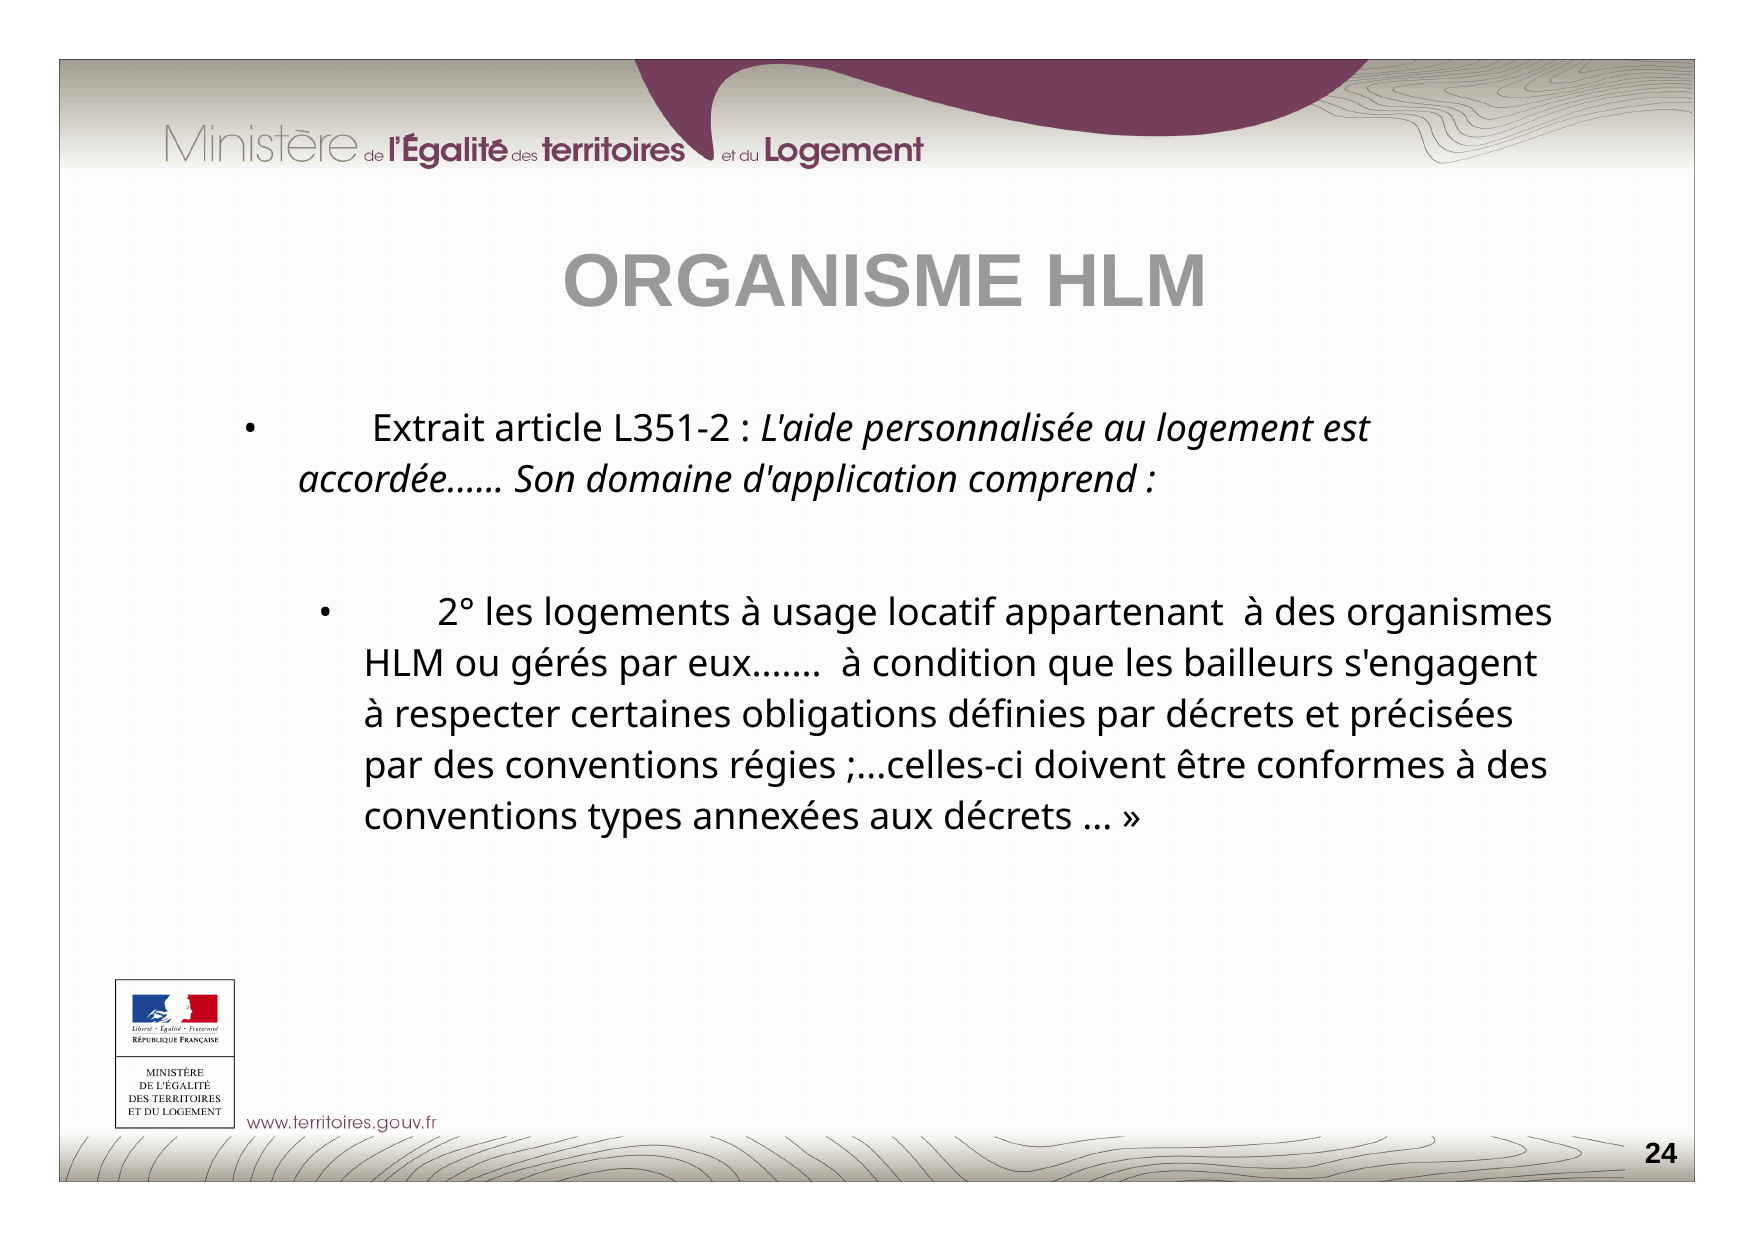

# ORGANISME HLM
•	Extrait article L351-2 : L'aide personnalisée au logement est accordée...... Son domaine d'application comprend :
•	2° les logements à usage locatif appartenant à des organismes HLM ou gérés par eux....... à condition que les bailleurs s'engagent à respecter certaines obligations définies par décrets et précisées par des conventions régies ;...celles-ci doivent être conformes à des conventions types annexées aux décrets ... »